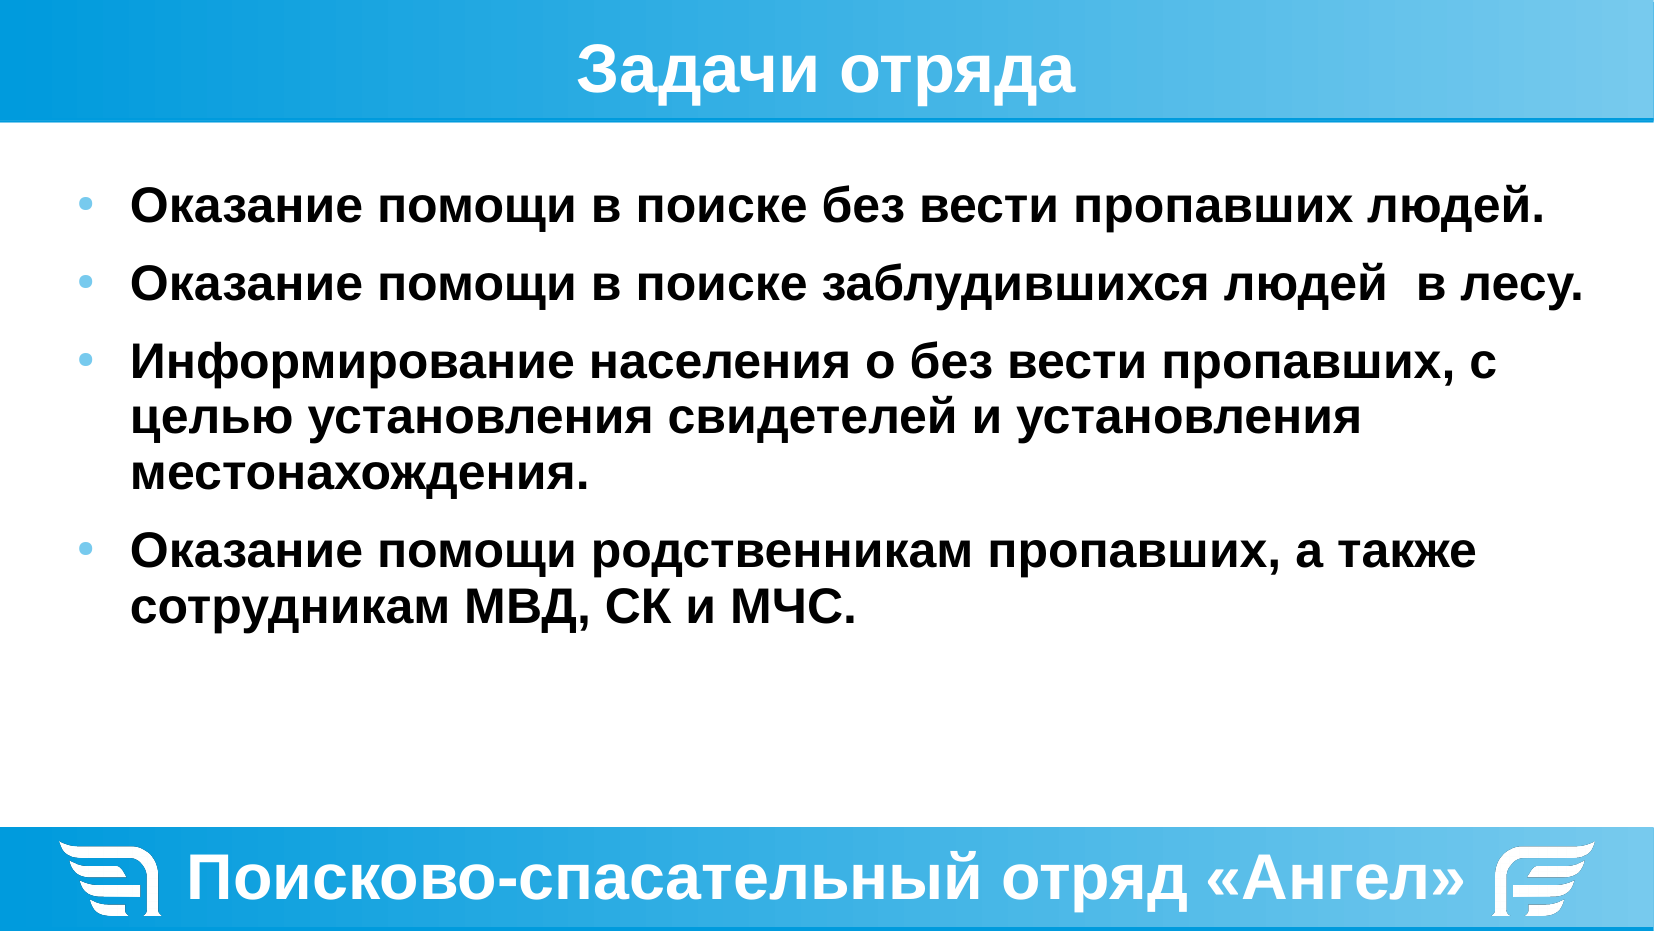

# Задачи отряда
Оказание помощи в поиске без вести пропавших людей.
Оказание помощи в поиске заблудившихся людей в лесу.
Информирование населения о без вести пропавших, с целью установления свидетелей и установления местонахождения.
Оказание помощи родственникам пропавших, а также сотрудникам МВД, СК и МЧС.